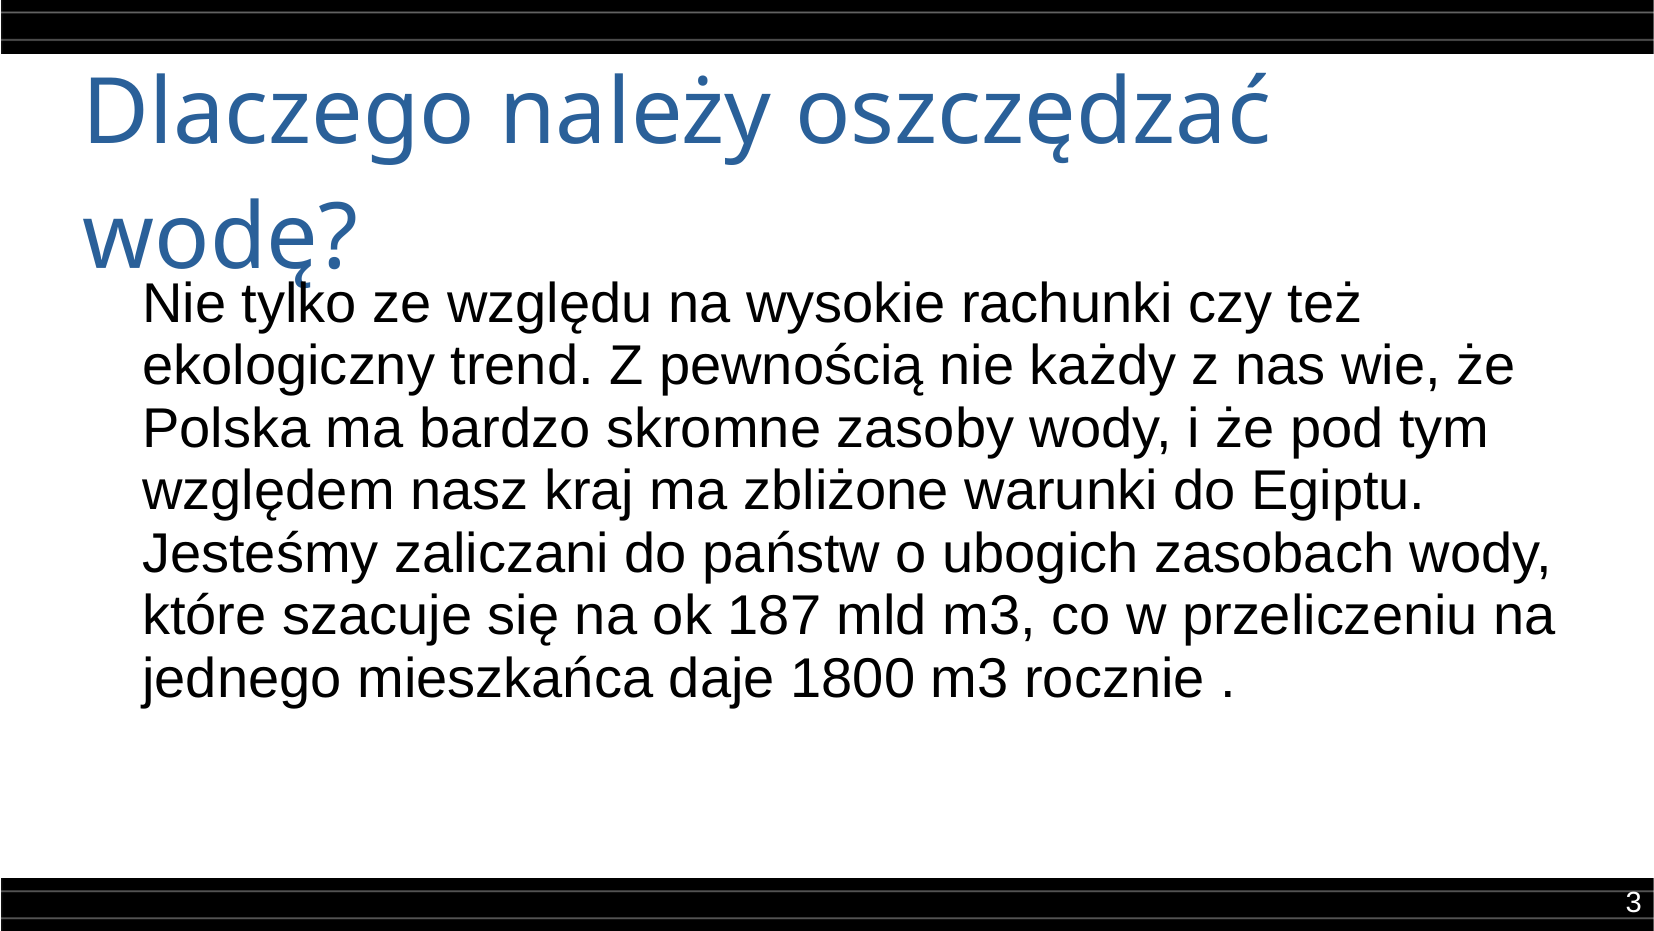

# Dlaczego należy oszczędzać wodę?
Nie tylko ze względu na wysokie rachunki czy też ekologiczny trend. Z pewnością nie każdy z nas wie, że Polska ma bardzo skromne zasoby wody, i że pod tym względem nasz kraj ma zbliżone warunki do Egiptu. Jesteśmy zaliczani do państw o ubogich zasobach wody, które szacuje się na ok 187 mld m3, co w przeliczeniu na jednego mieszkańca daje 1800 m3 rocznie .